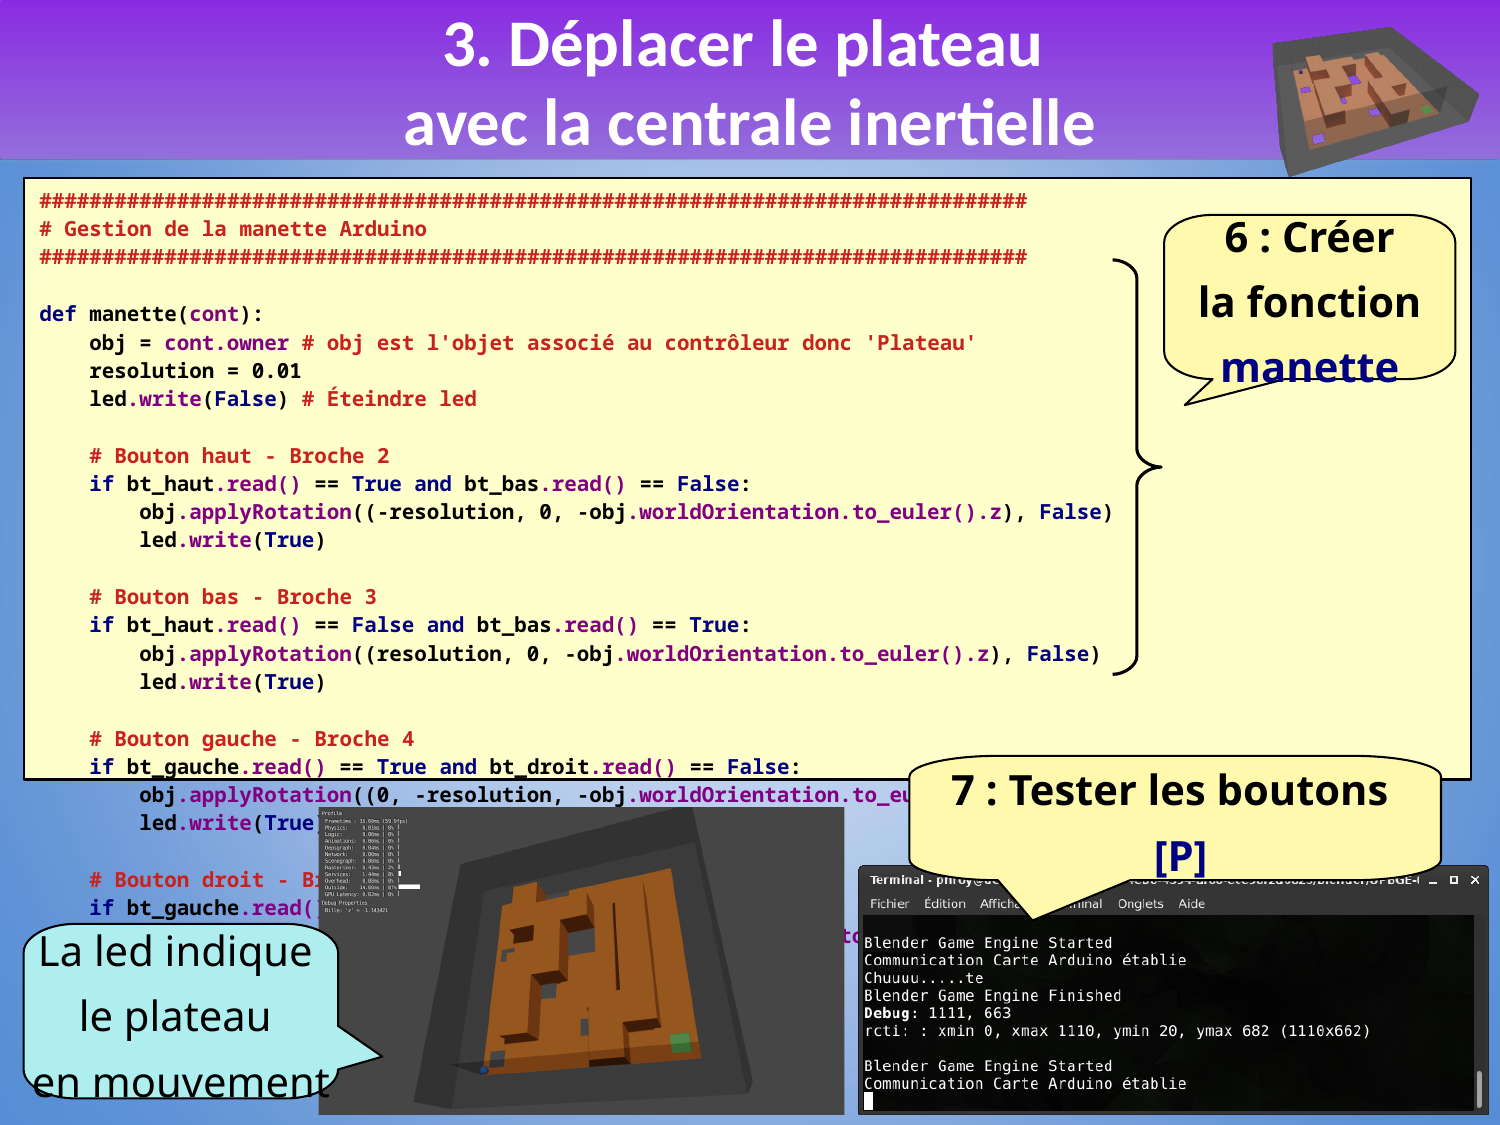

3. Déplacer le plateau
avec la centrale inertielle
###############################################################################
# Gestion de la manette Arduino
###############################################################################
def manette(cont):
 obj = cont.owner # obj est l'objet associé au contrôleur donc 'Plateau'
 resolution = 0.01
 led.write(False) # Éteindre led
 # Bouton haut - Broche 2
 if bt_haut.read() == True and bt_bas.read() == False:
 obj.applyRotation((-resolution, 0, -obj.worldOrientation.to_euler().z), False)
 led.write(True)
 # Bouton bas - Broche 3
 if bt_haut.read() == False and bt_bas.read() == True:
 obj.applyRotation((resolution, 0, -obj.worldOrientation.to_euler().z), False)
 led.write(True)
 # Bouton gauche - Broche 4
 if bt_gauche.read() == True and bt_droit.read() == False:
 obj.applyRotation((0, -resolution, -obj.worldOrientation.to_euler().z), False)
 led.write(True)
 # Bouton droit - Broche 5
 if bt_gauche.read() == False and bt_droit.read() == True:
 obj.applyRotation((0, resolution, -obj.worldOrientation.to_euler().z), False)
 led.write(True)
6 : Créer
la fonction
manette
7 : Tester les boutons
 [P]
La led indique
le plateau
en mouvement